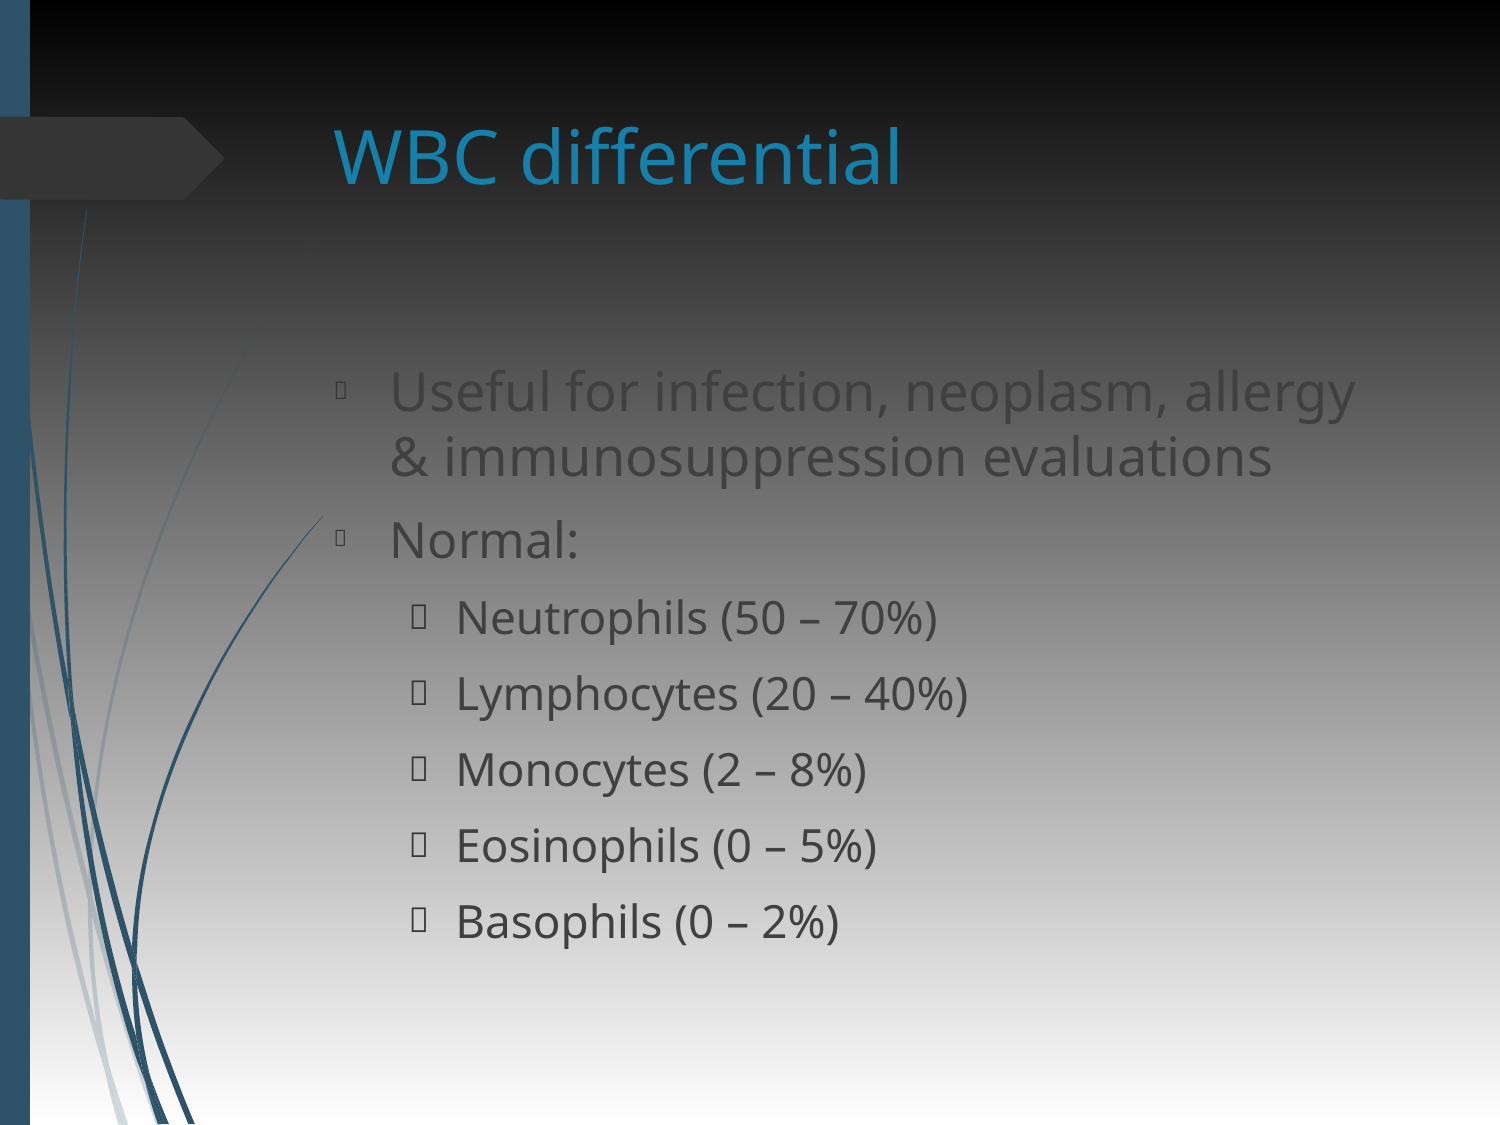

# WBC differential
Useful for infection, neoplasm, allergy & immunosuppression evaluations
Normal:
Neutrophils (50 – 70%)
Lymphocytes (20 – 40%)
Monocytes (2 – 8%)
Eosinophils (0 – 5%)
Basophils (0 – 2%)